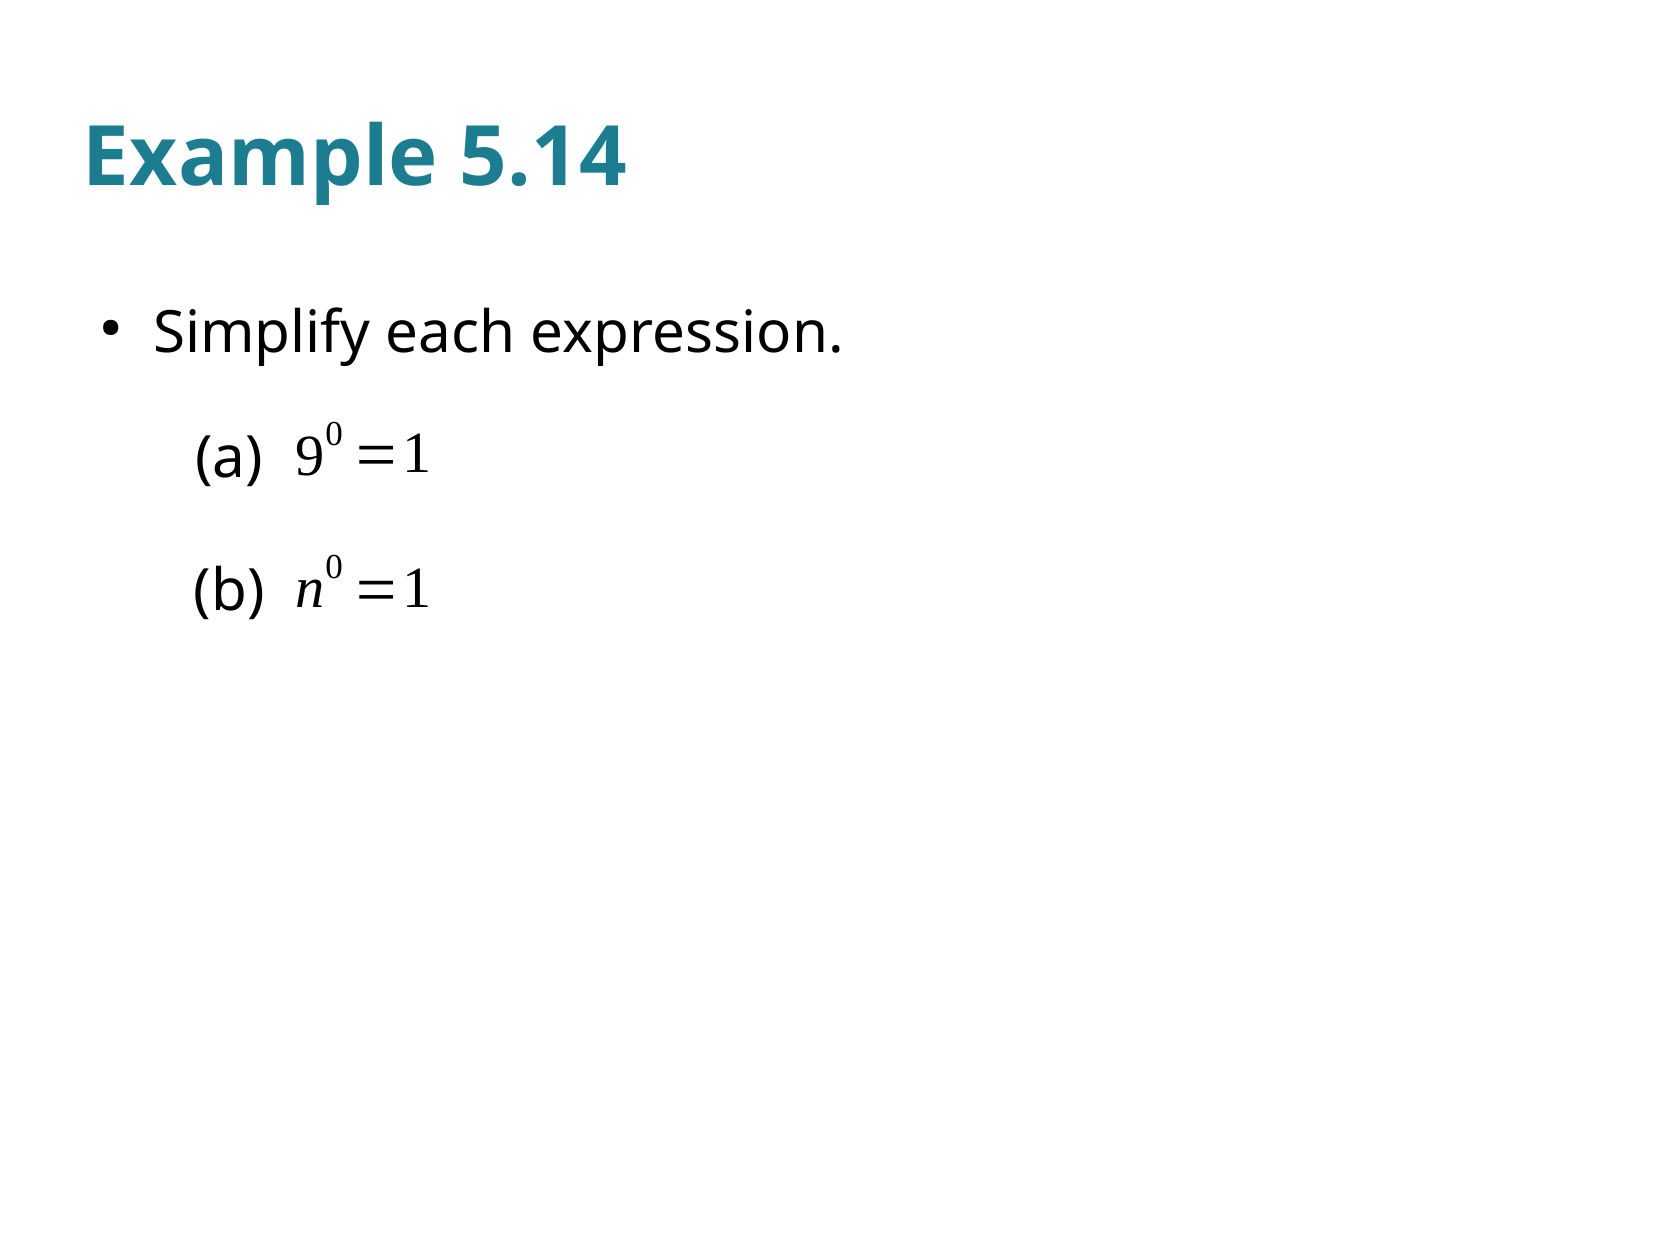

# Example 5.14
Simplify each expression.
(a)
(b)